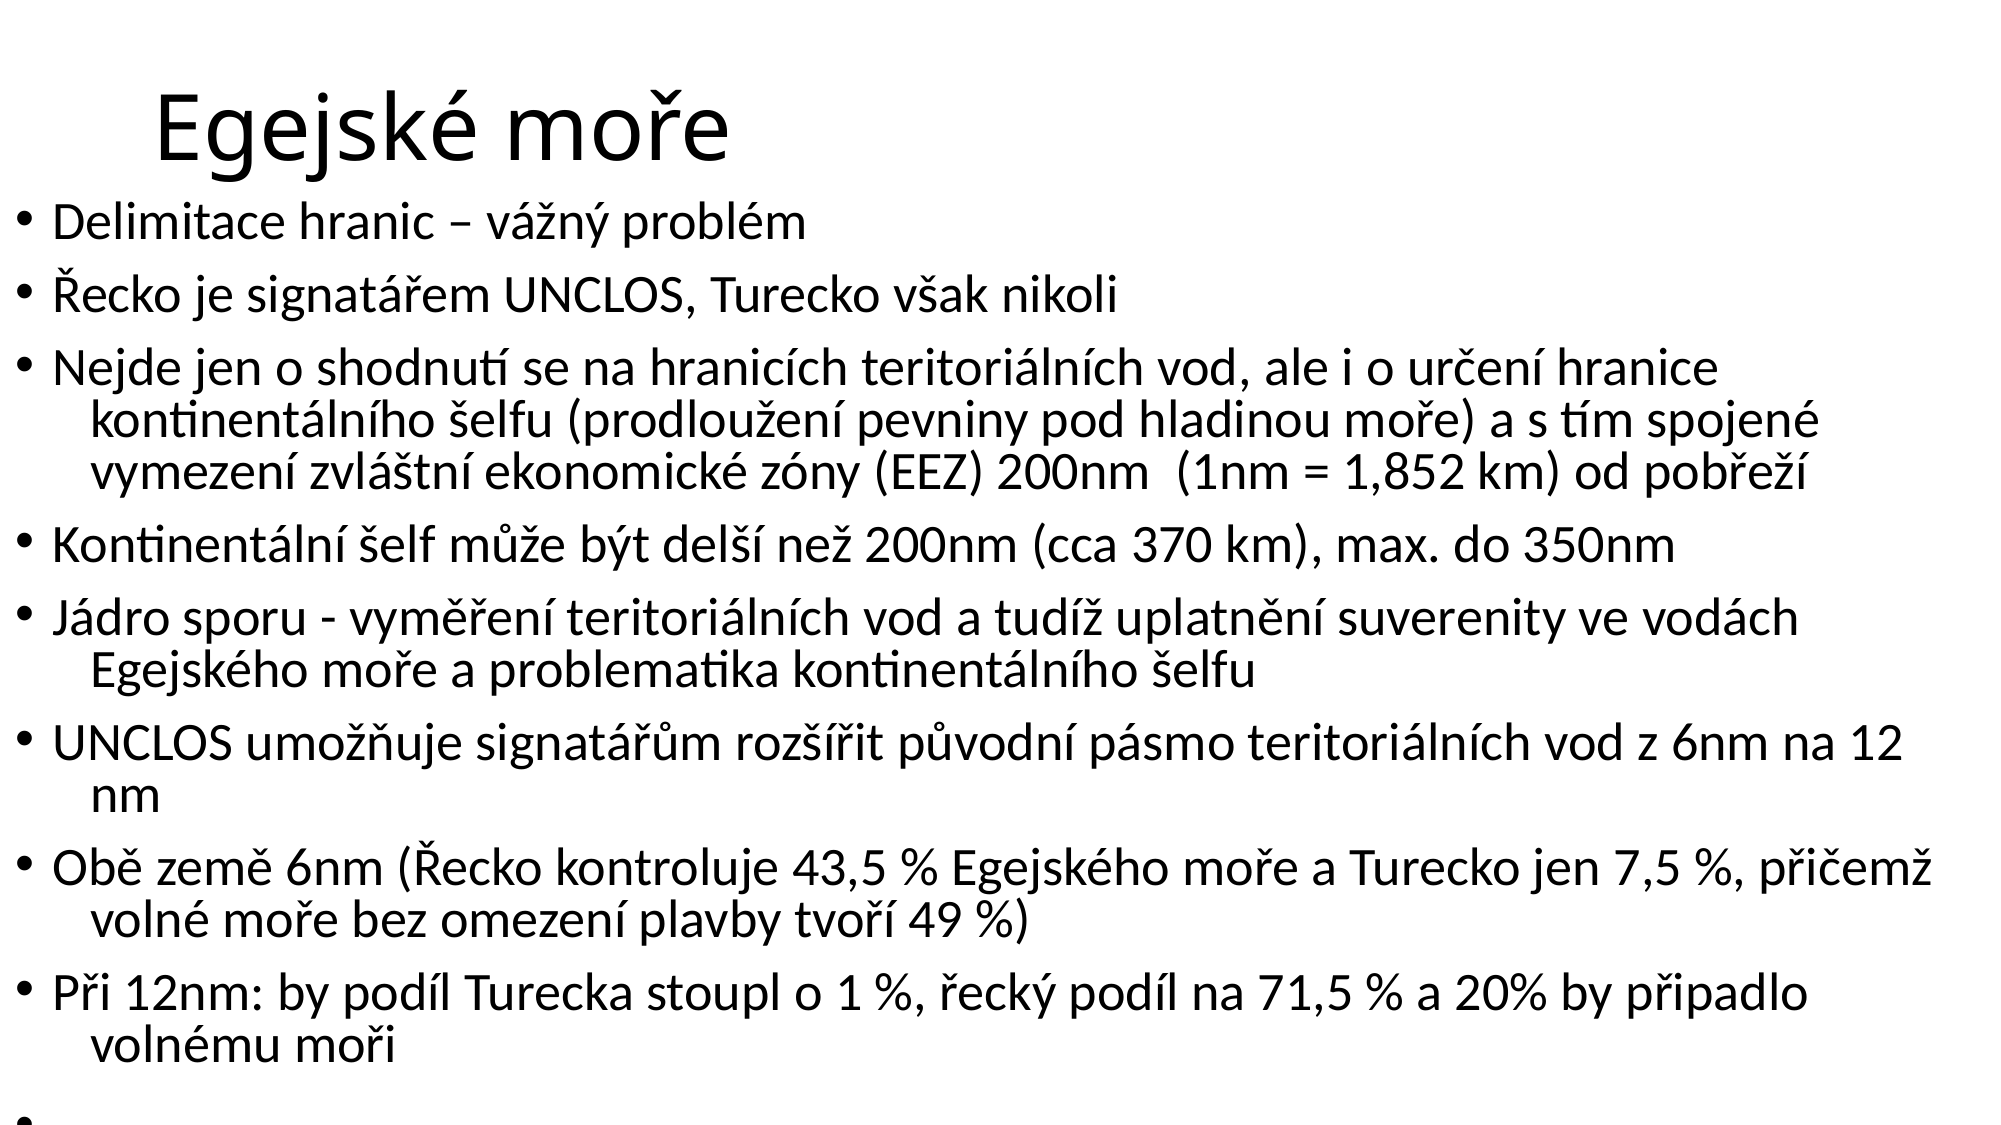

# Egejské moře
Delimitace hranic – vážný problém
Řecko je signatářem UNCLOS, Turecko však nikoli
Nejde jen o shodnutí se na hranicích teritoriálních vod, ale i o určení hranice kontinentálního šelfu (prodloužení pevniny pod hladinou moře) a s tím spojené vymezení zvláštní ekonomické zóny (EEZ) 200nm (1nm = 1,852 km) od pobřeží
Kontinentální šelf může být delší než 200nm (cca 370 km), max. do 350nm
Jádro sporu - vyměření teritoriálních vod a tudíž uplatnění suverenity ve vodách Egejského moře a problematika kontinentálního šelfu
UNCLOS umožňuje signatářům rozšířit původní pásmo teritoriálních vod z 6nm na 12 nm
Obě země 6nm (Řecko kontroluje 43,5 % Egejského moře a Turecko jen 7,5 %, přičemž volné moře bez omezení plavby tvoří 49 %)
Při 12nm: by podíl Turecka stoupl o 1 %, řecký podíl na 71,5 % a 20% by připadlo volnému moři